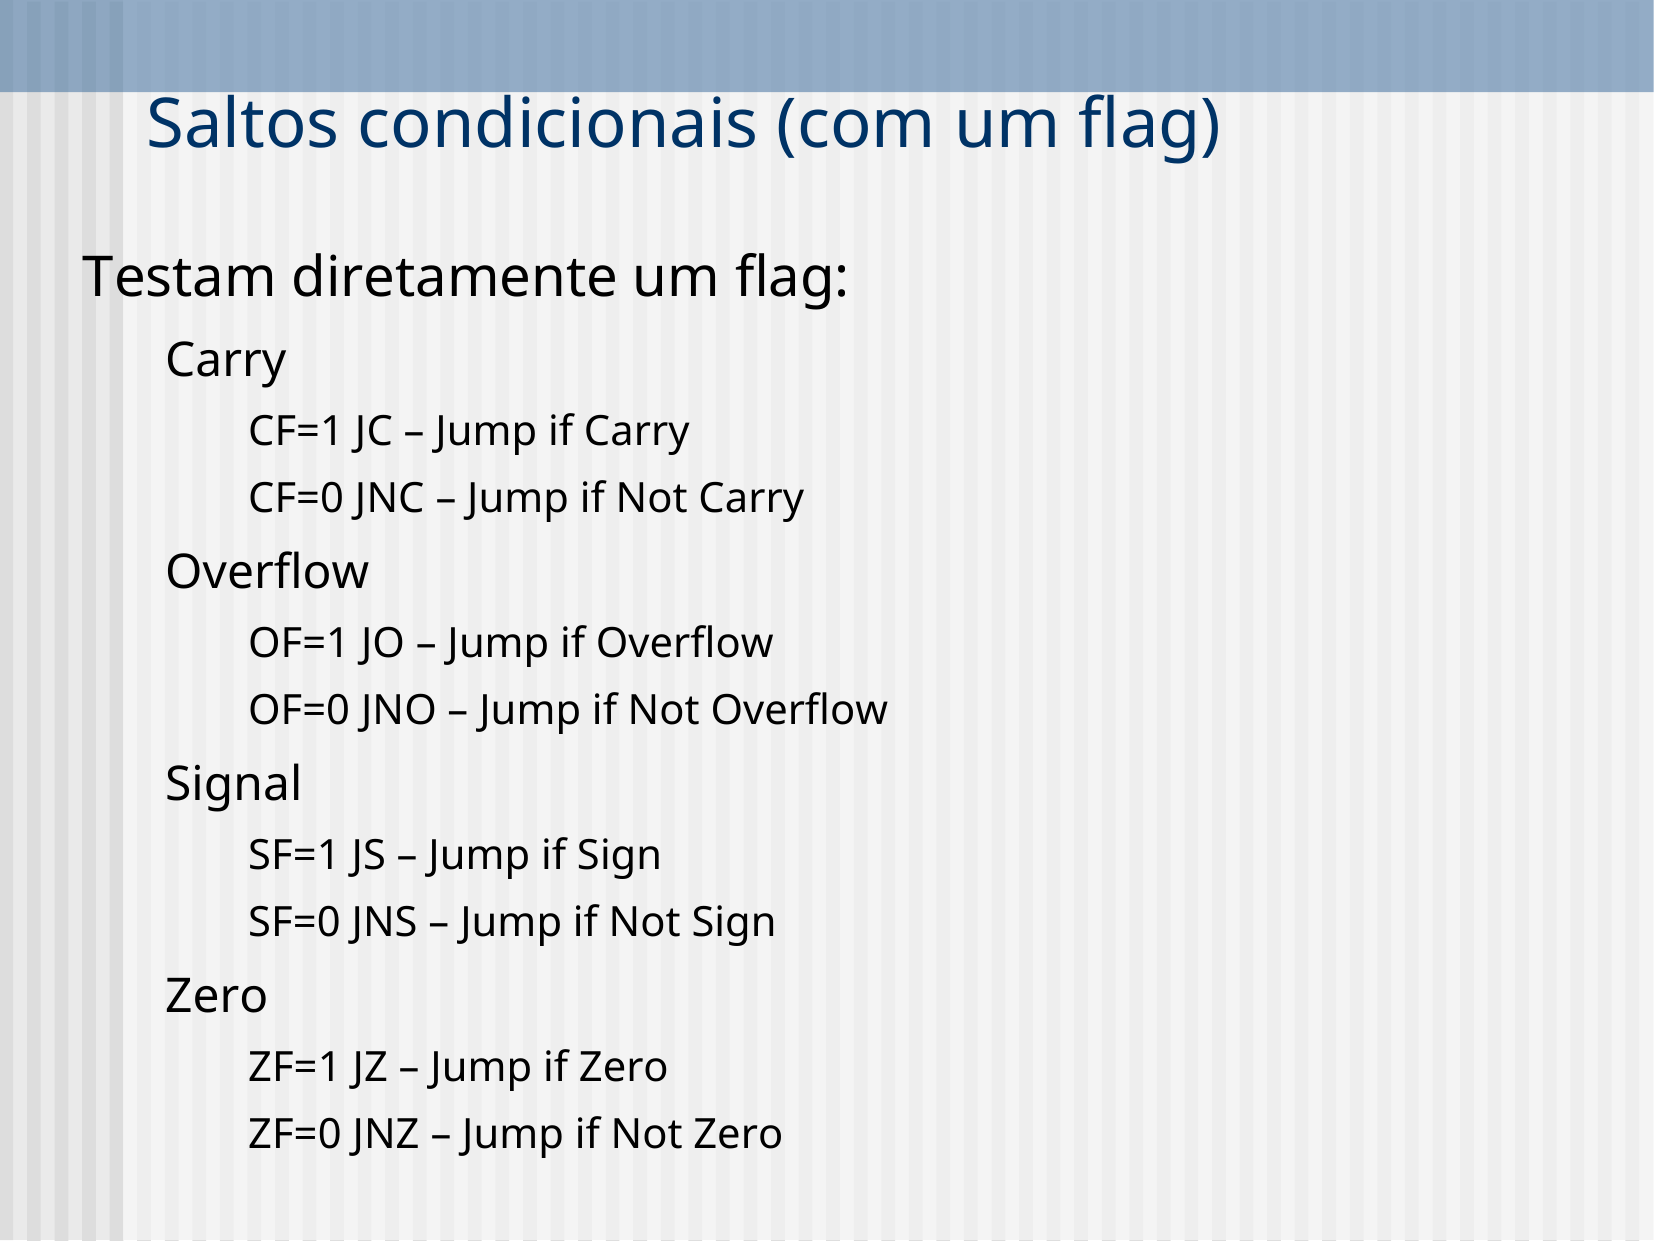

# Saltos condicionais (com um flag)
Testam diretamente um flag:
Carry
CF=1 JC – Jump if Carry
CF=0 JNC – Jump if Not Carry
Overflow
OF=1 JO – Jump if Overflow
OF=0 JNO – Jump if Not Overflow
Signal
SF=1 JS – Jump if Sign
SF=0 JNS – Jump if Not Sign
Zero
ZF=1 JZ – Jump if Zero
ZF=0 JNZ – Jump if Not Zero